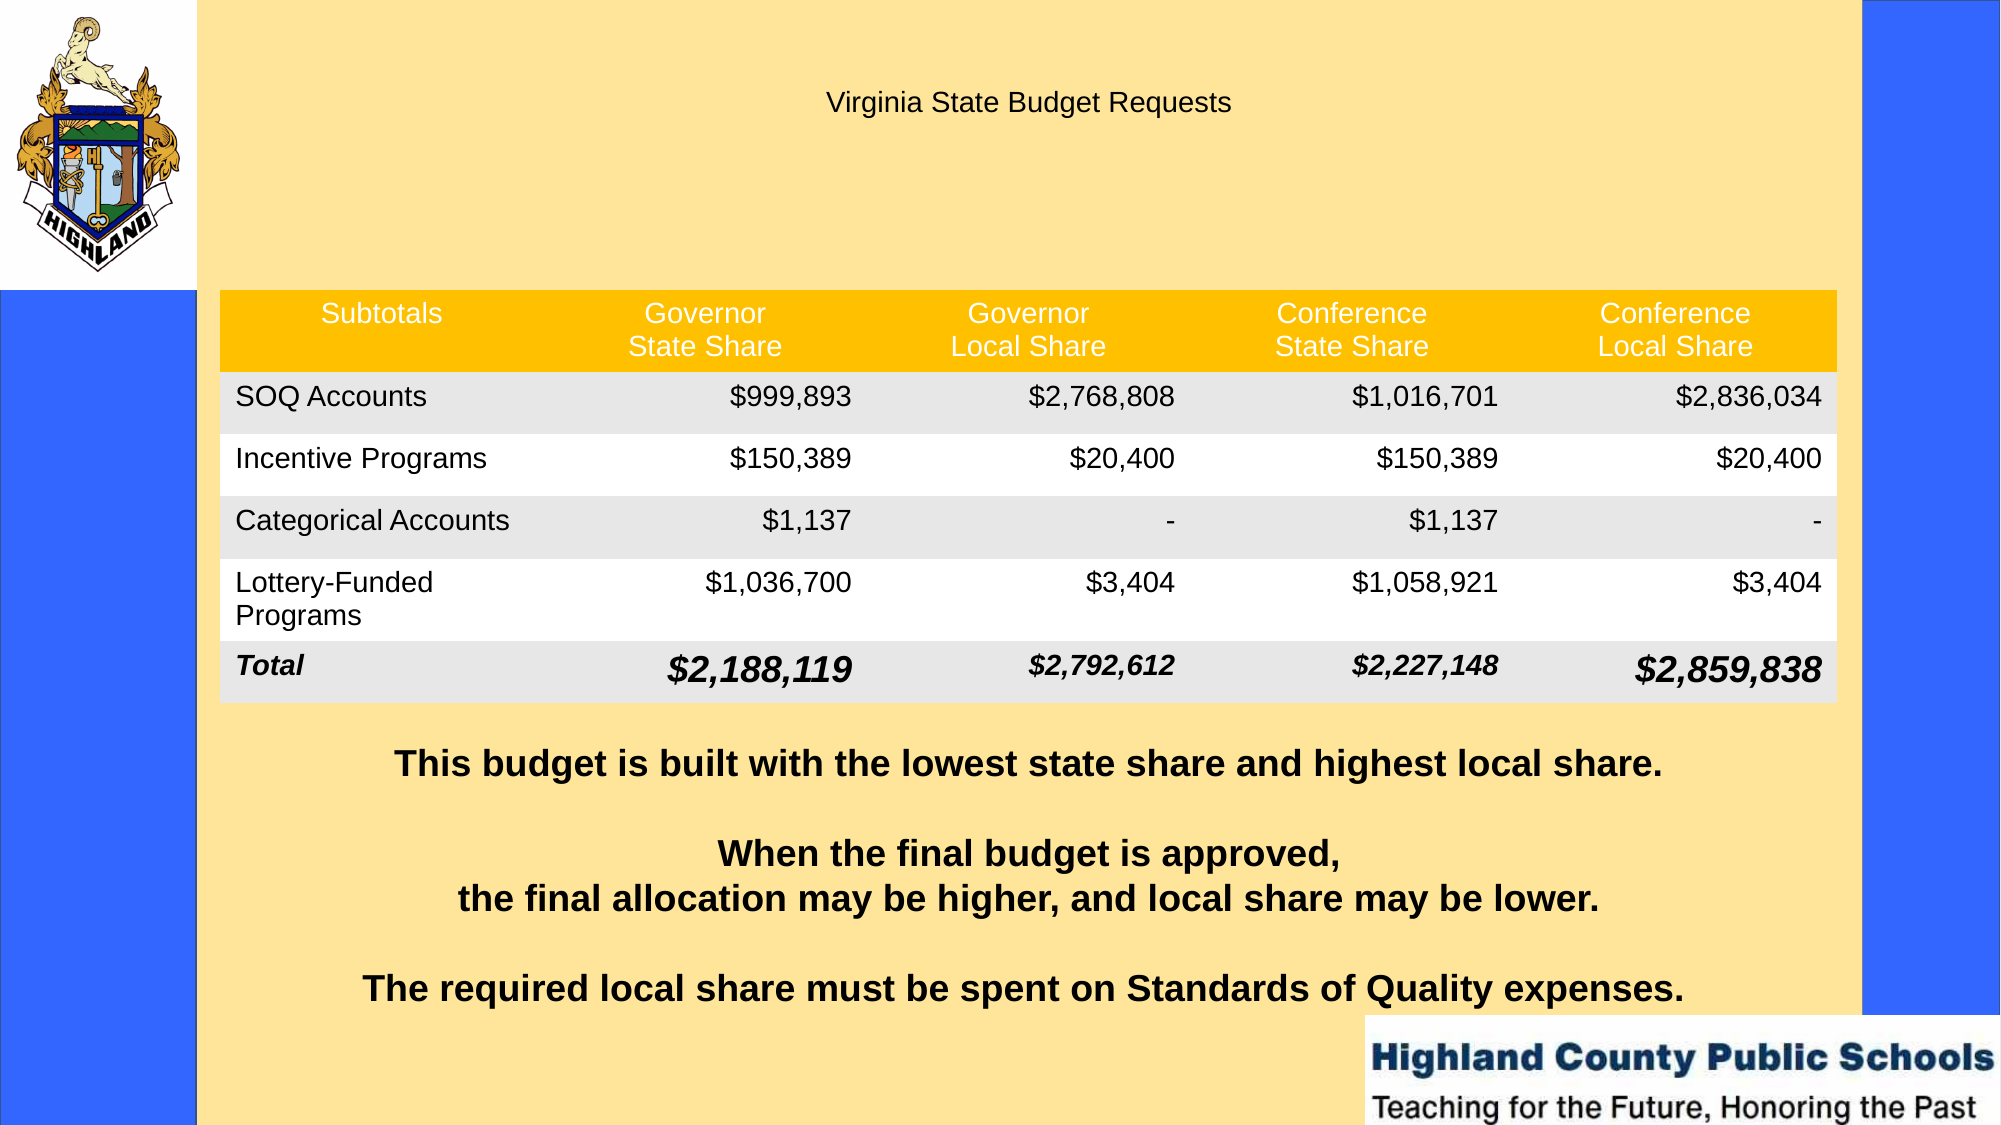

# Virginia State Budget Requests
| Subtotals | Governor State Share | Governor Local Share | Conference State Share | Conference Local Share |
| --- | --- | --- | --- | --- |
| SOQ Accounts | $999,893 | $2,768,808 | $1,016,701 | $2,836,034 |
| Incentive Programs | $150,389 | $20,400 | $150,389 | $20,400 |
| Categorical Accounts | $1,137 | - | $1,137 | - |
| Lottery-Funded Programs | $1,036,700 | $3,404 | $1,058,921 | $3,404 |
| Total | $2,188,119 | $2,792,612 | $2,227,148 | $2,859,838 |
This budget is built with the lowest state share and highest local share.
When the final budget is approved,
the final allocation may be higher, and local share may be lower.
The required local share must be spent on Standards of Quality expenses.